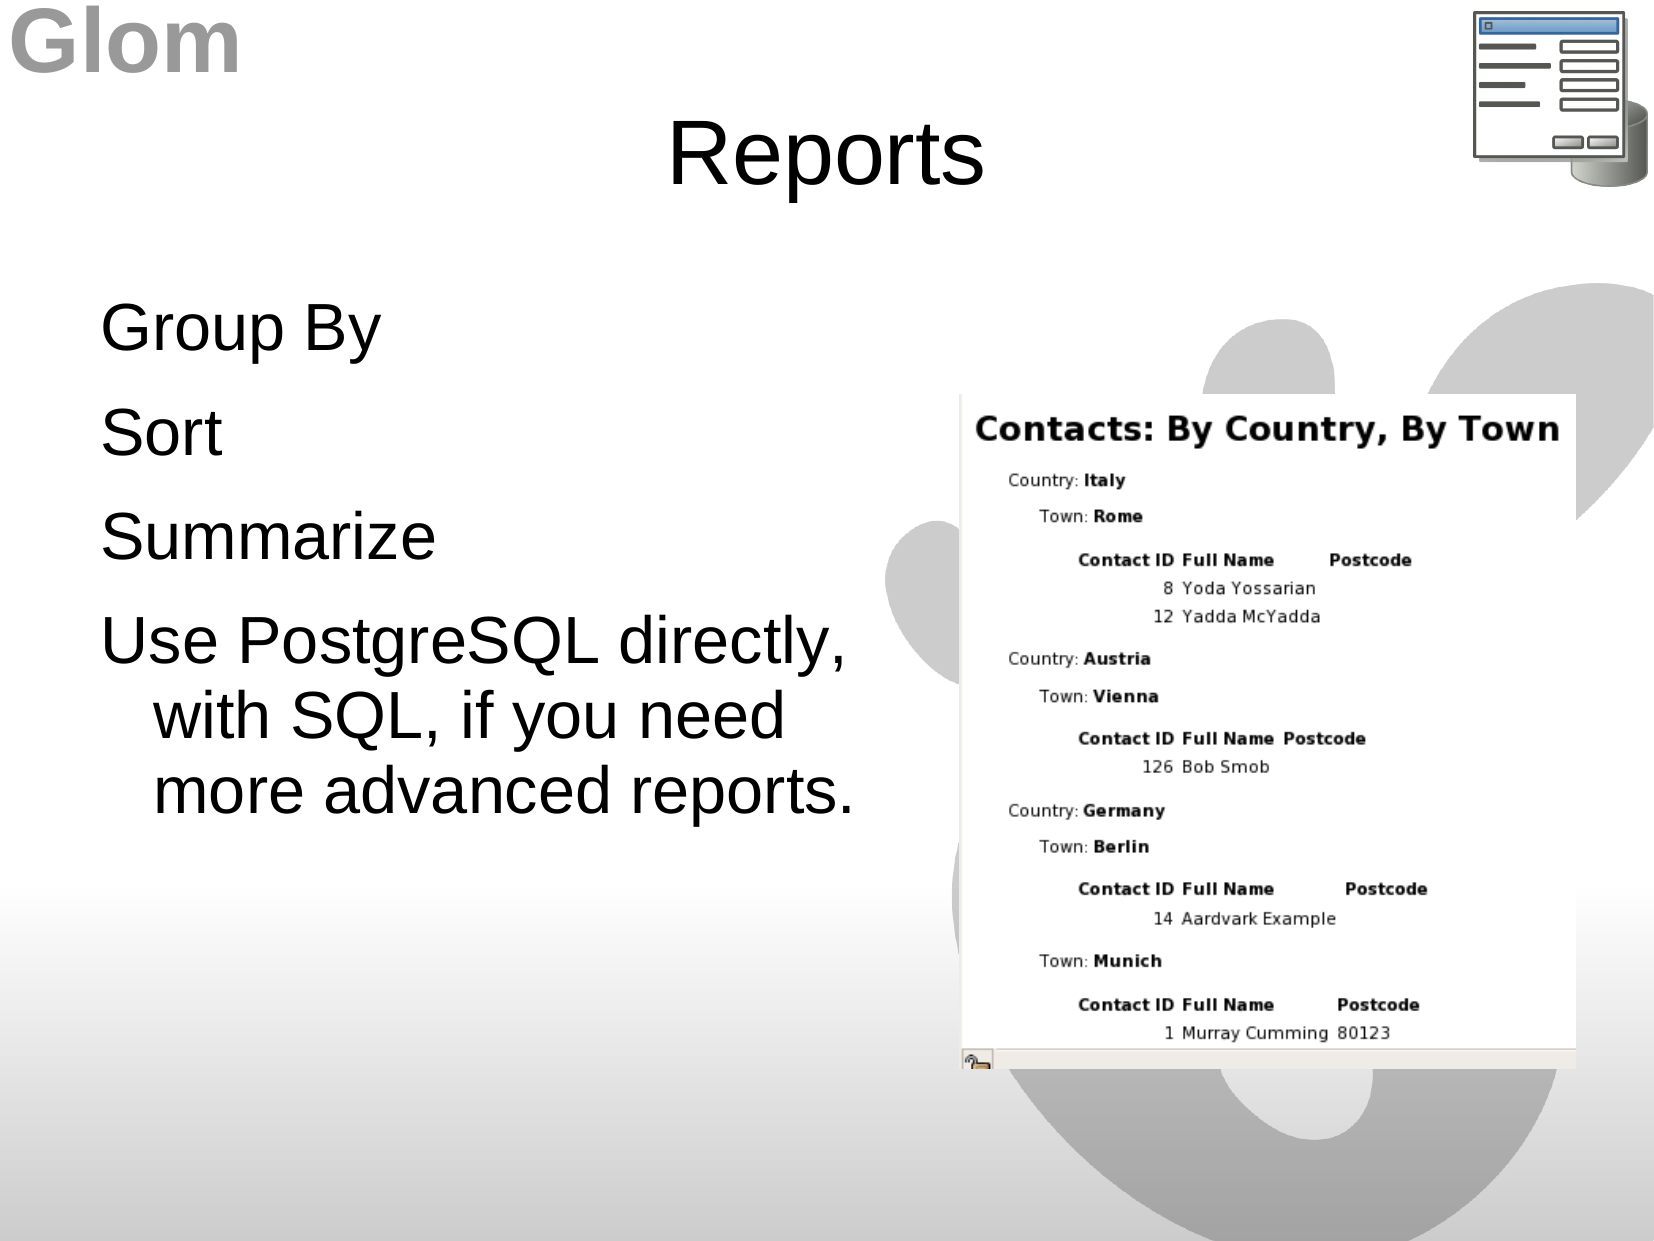

# Reports
Group By
Sort
Summarize
Use PostgreSQL directly,
with SQL, if you need
more advanced reports.